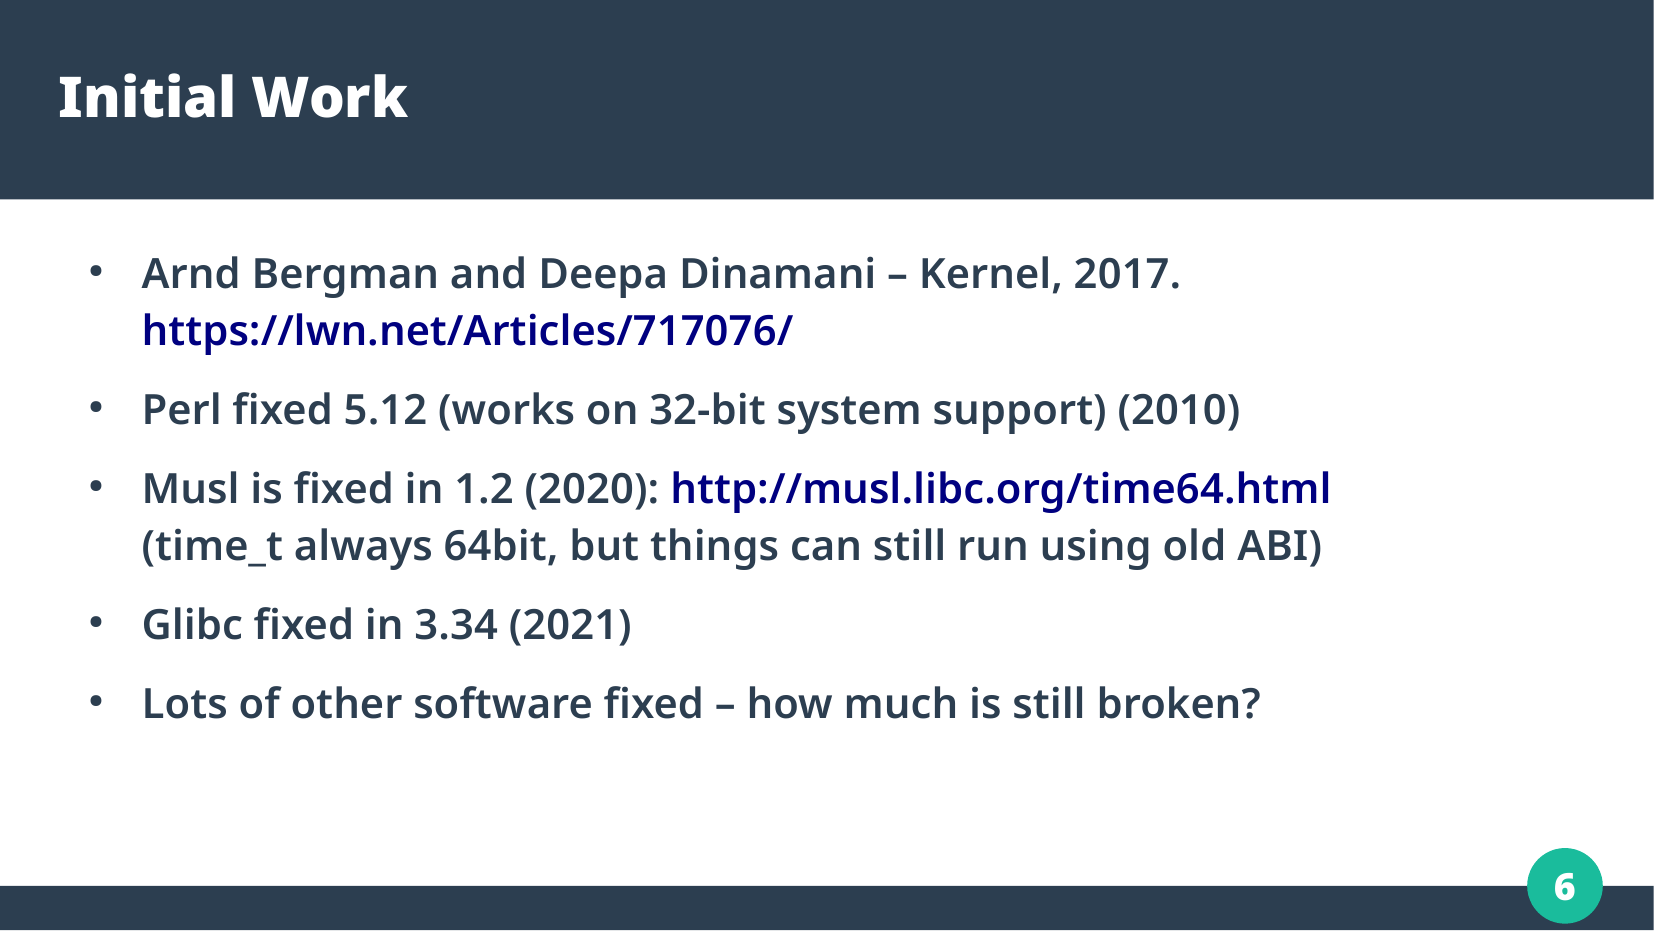

Initial Work
# Arnd Bergman and Deepa Dinamani – Kernel, 2017. https://lwn.net/Articles/717076/
Perl fixed 5.12 (works on 32-bit system support) (2010)
Musl is fixed in 1.2 (2020): http://musl.libc.org/time64.html
(time_t always 64bit, but things can still run using old ABI)
Glibc fixed in 3.34 (2021)
Lots of other software fixed – how much is still broken?